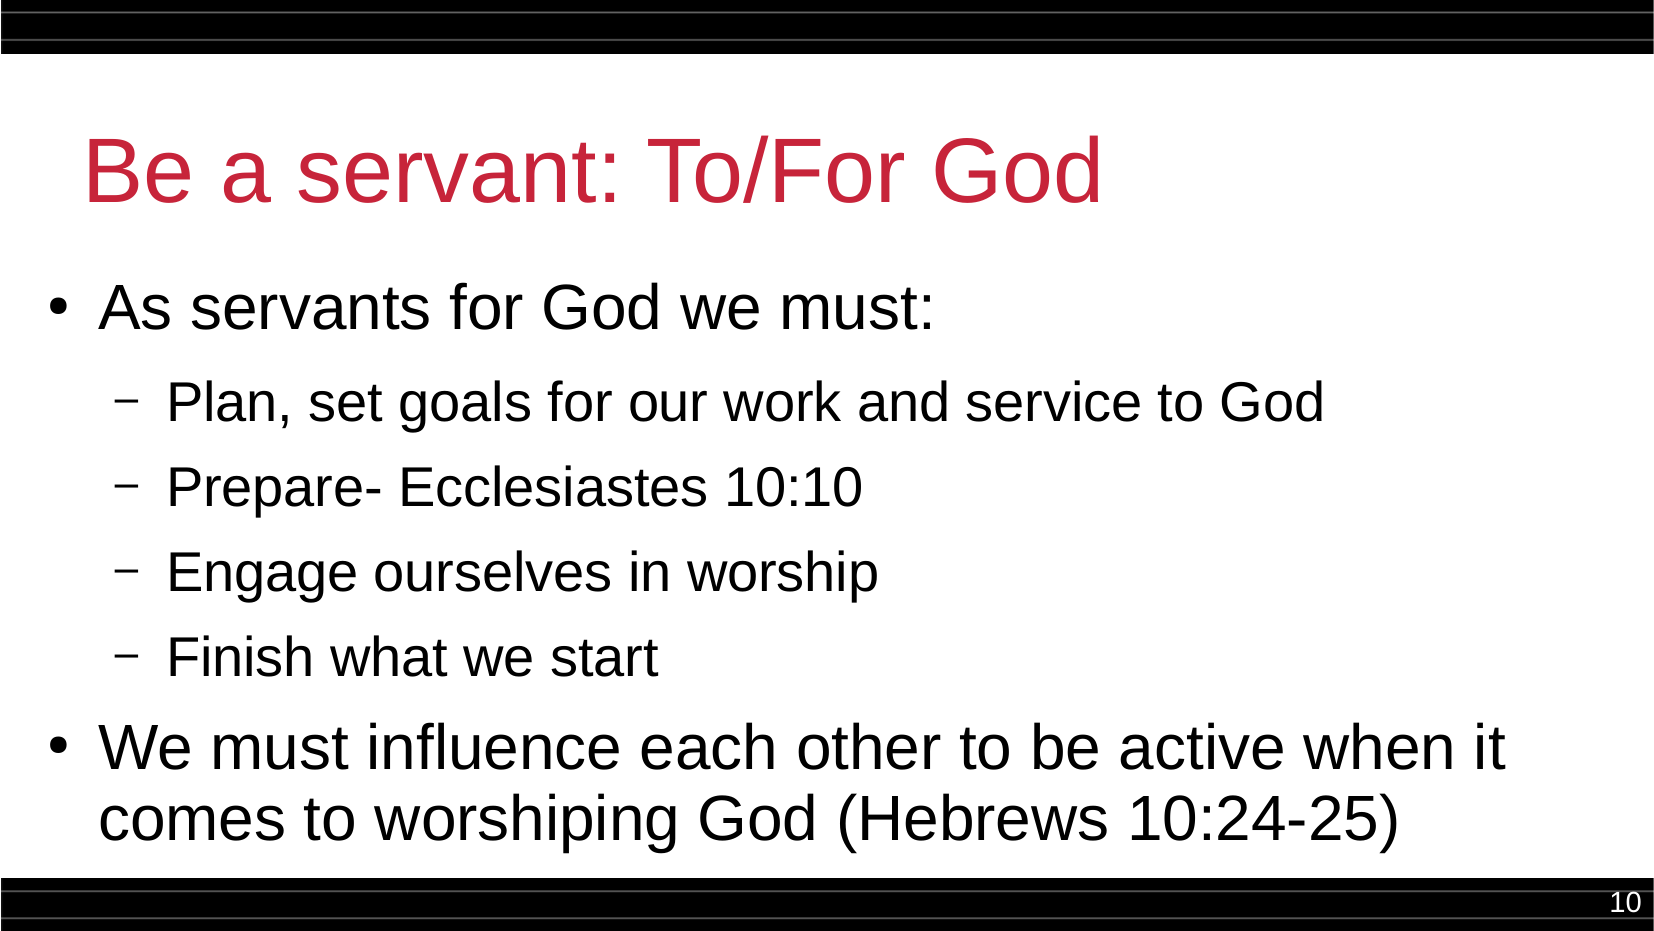

# Be a servant: To/For God
As servants for God we must:
Plan, set goals for our work and service to God
Prepare- Ecclesiastes 10:10
Engage ourselves in worship
Finish what we start
We must influence each other to be active when it comes to worshiping God (Hebrews 10:24-25)